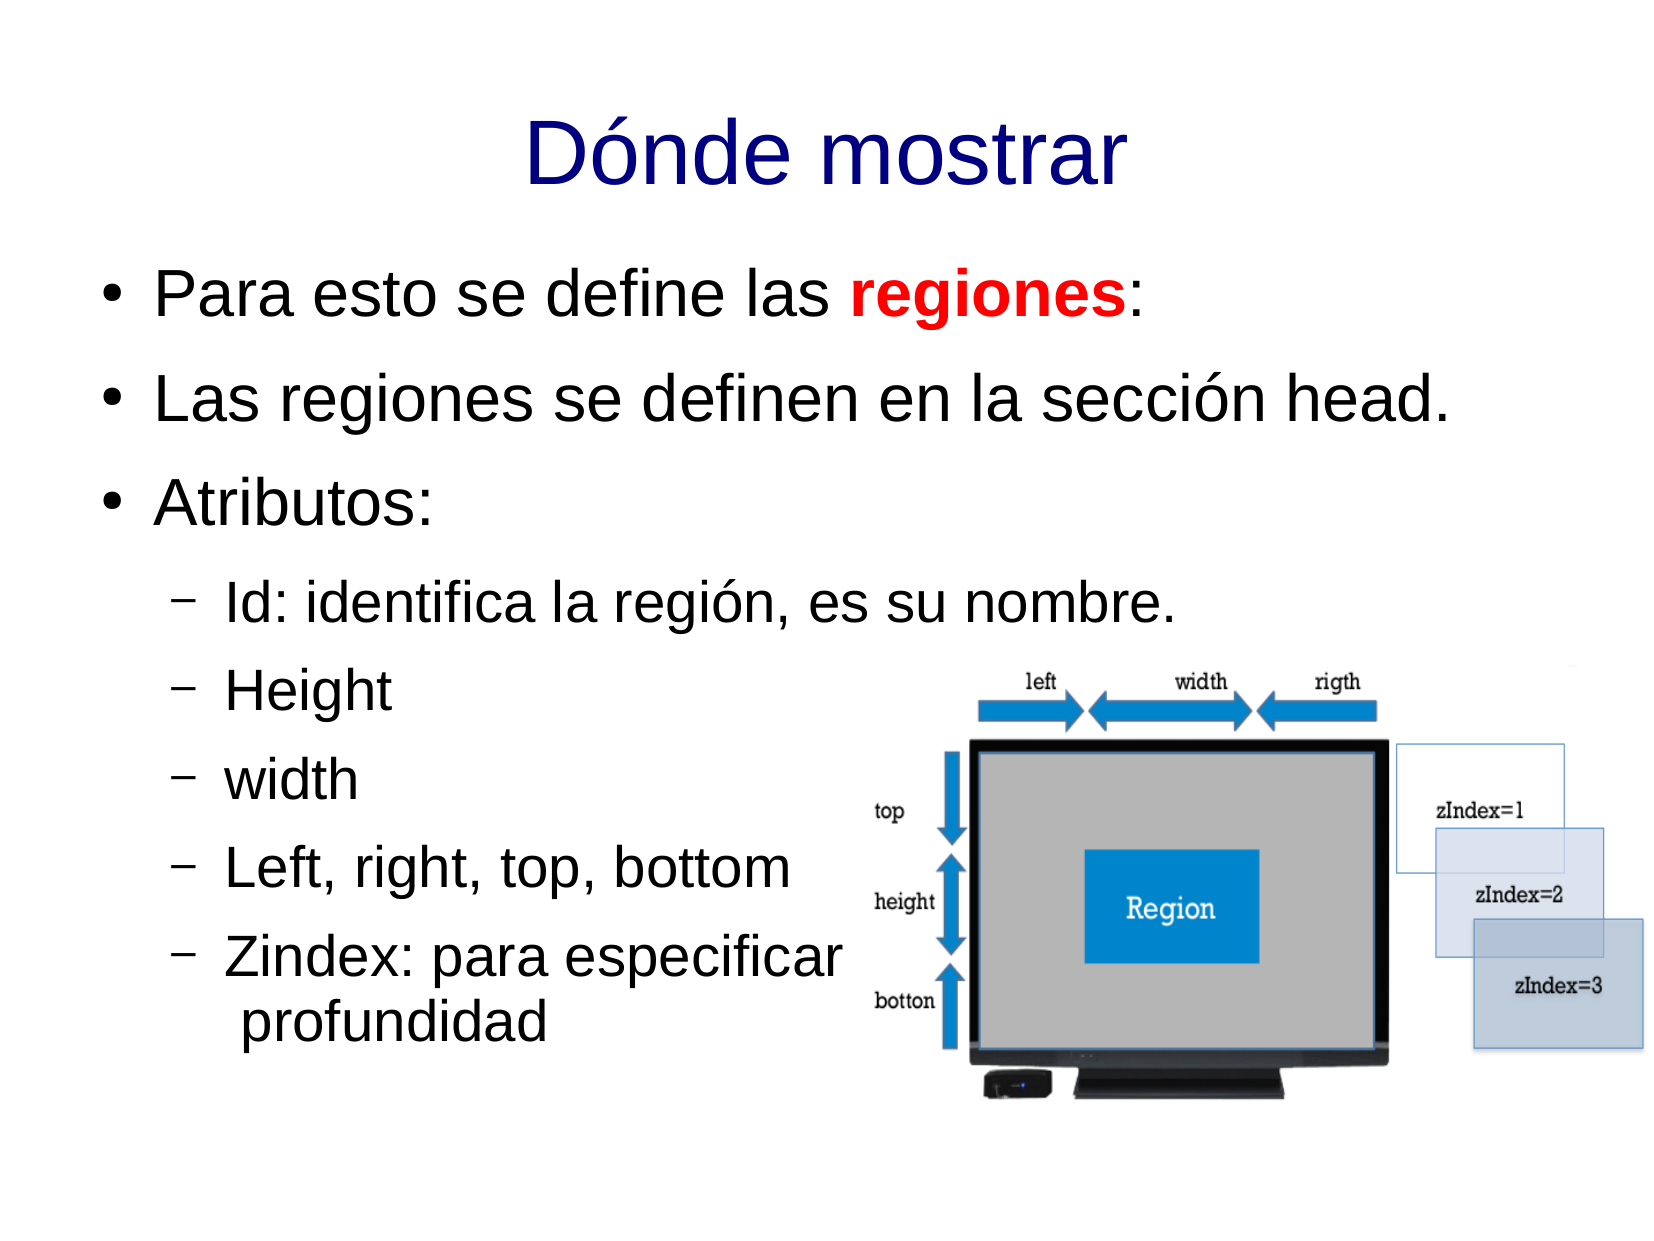

# Dónde mostrar
Para esto se define las regiones:
Las regiones se definen en la sección head.
Atributos:
Id: identifica la región, es su nombre.
Height
width
Left, right, top, bottom
Zindex: para especificar
 profundidad